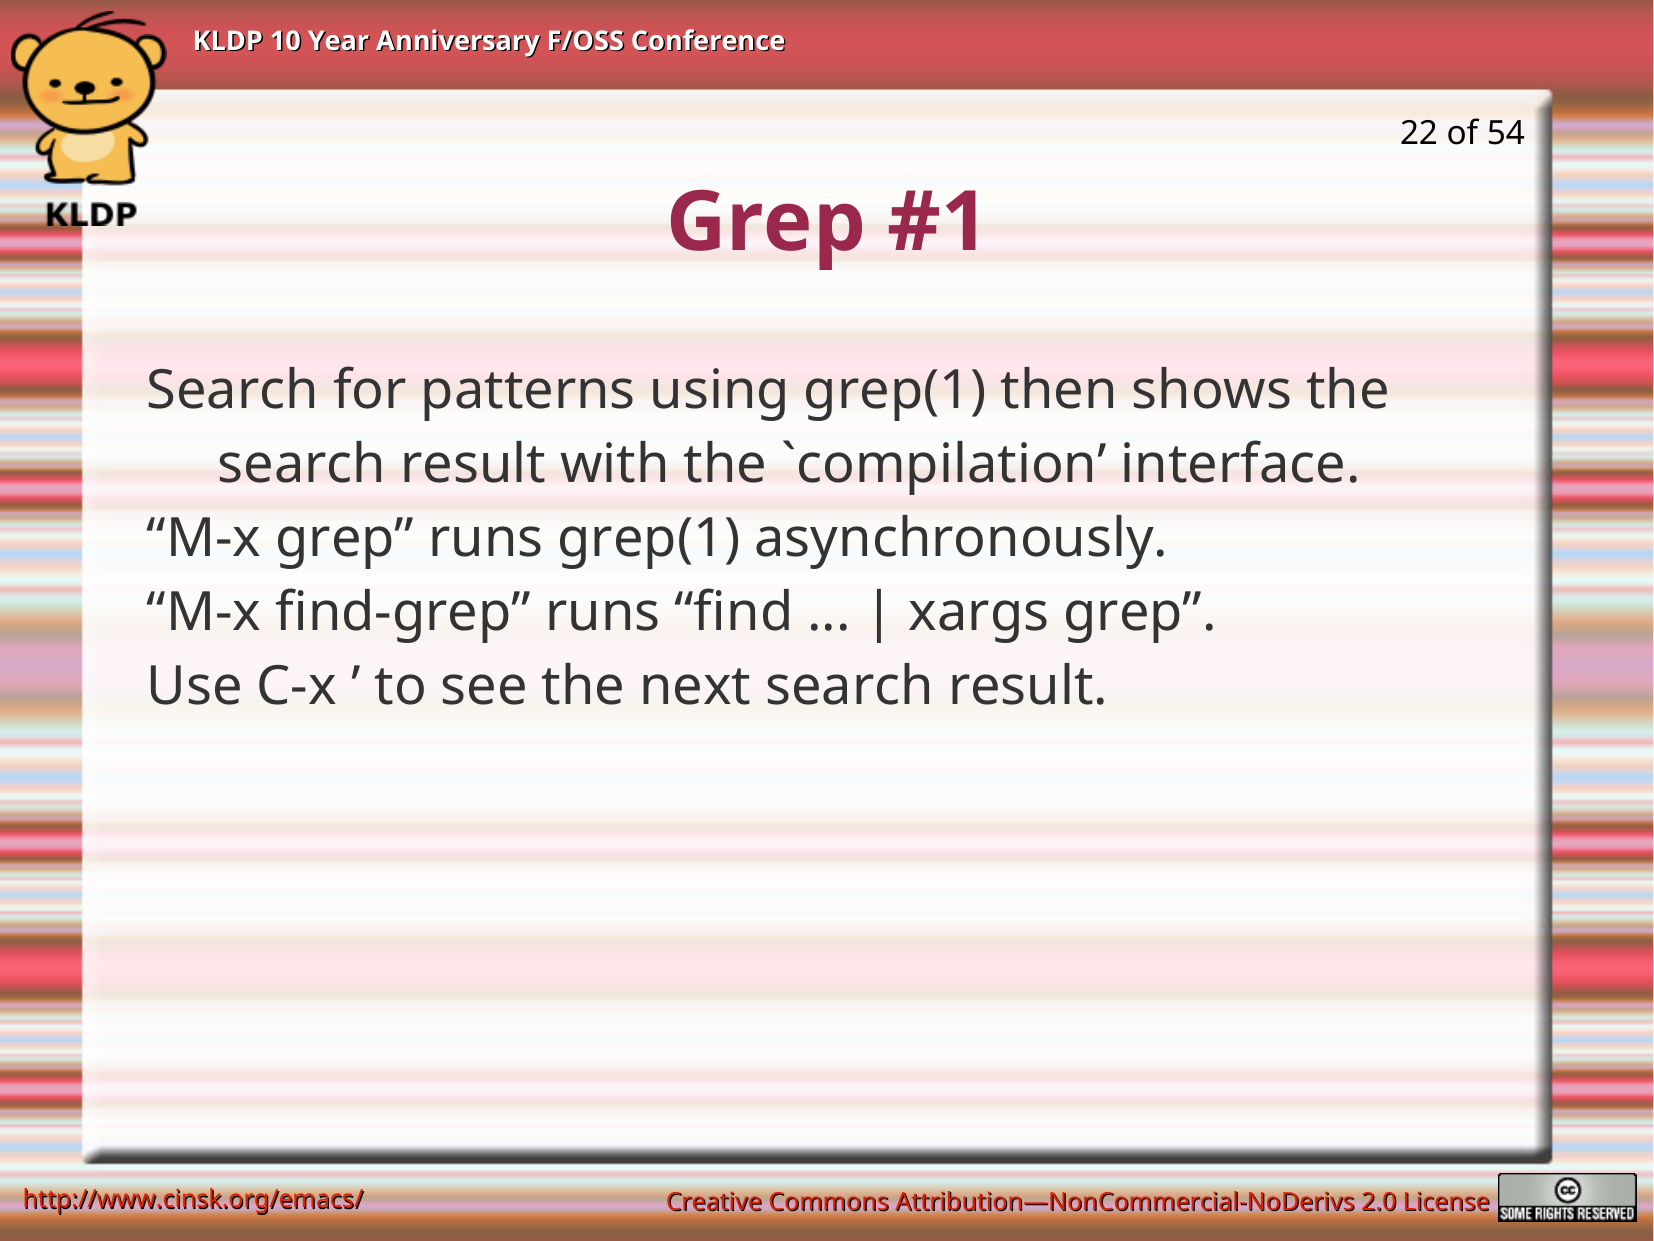

# Grep #1
Search for patterns using grep(1) then shows the search result with the `compilation’ interface.
“M-x grep” runs grep(1) asynchronously.
“M-x find-grep” runs “find ... | xargs grep”.
Use C-x ’ to see the next search result.